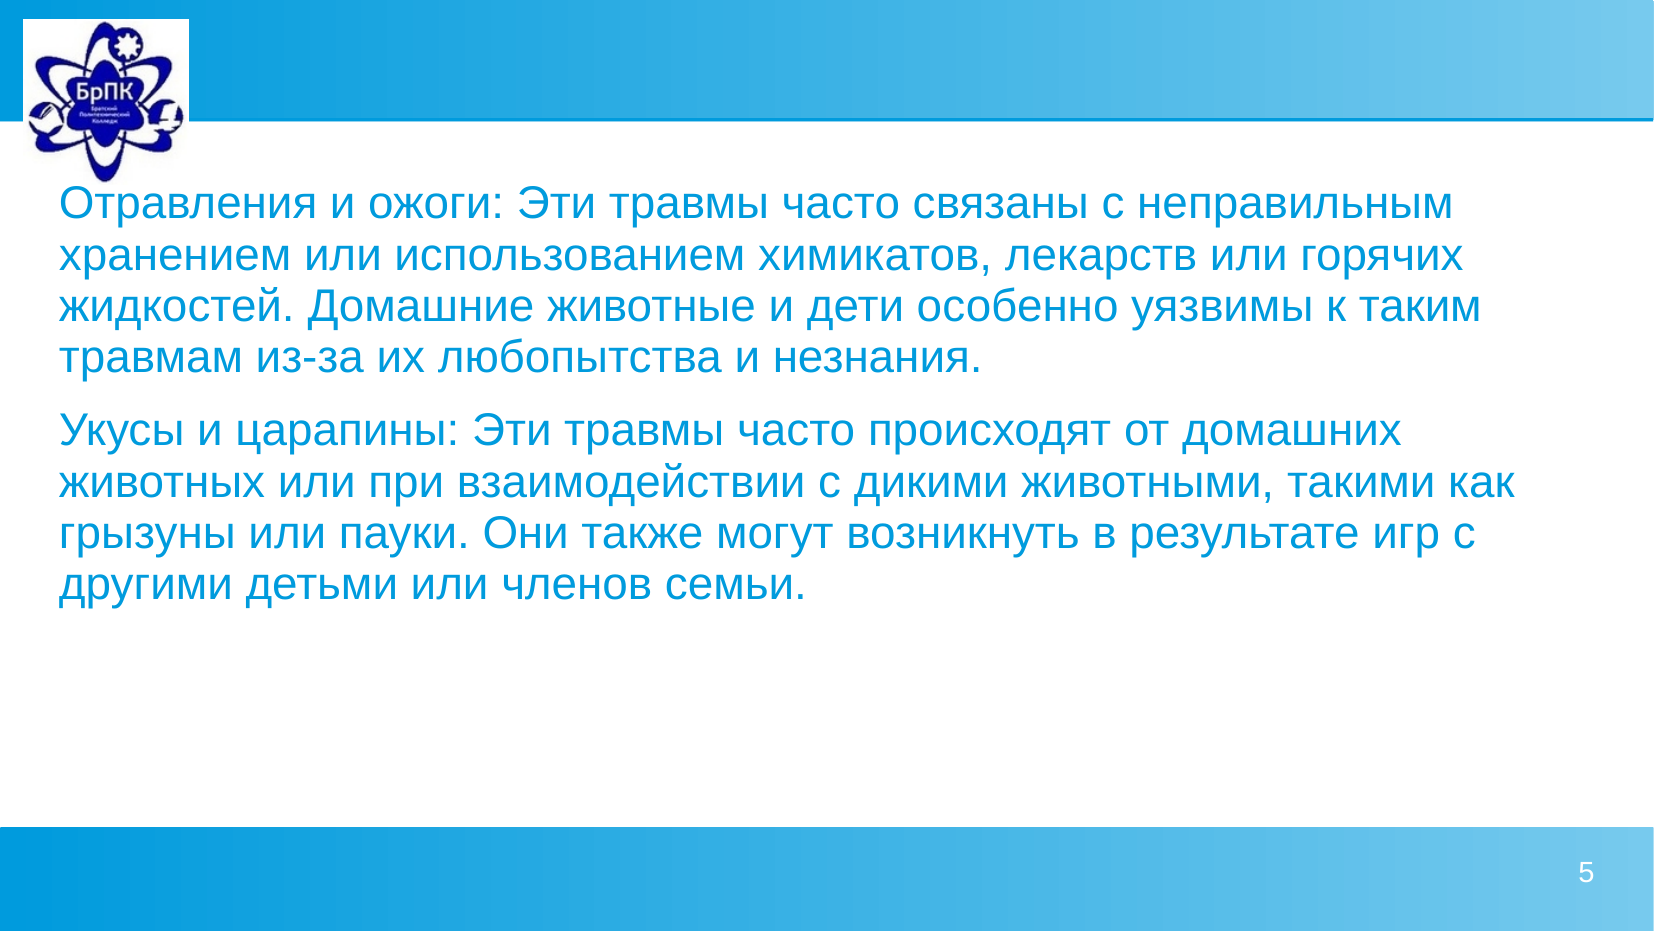

# Отравления и ожоги: Эти травмы часто связаны с неправильным хранением или использованием химикатов, лекарств или горячих жидкостей. Домашние животные и дети особенно уязвимы к таким травмам из-за их любопытства и незнания.
Укусы и царапины: Эти травмы часто происходят от домашних животных или при взаимодействии с дикими животными, такими как грызуны или пауки. Они также могут возникнуть в результате игр с другими детьми или членов семьи.
5